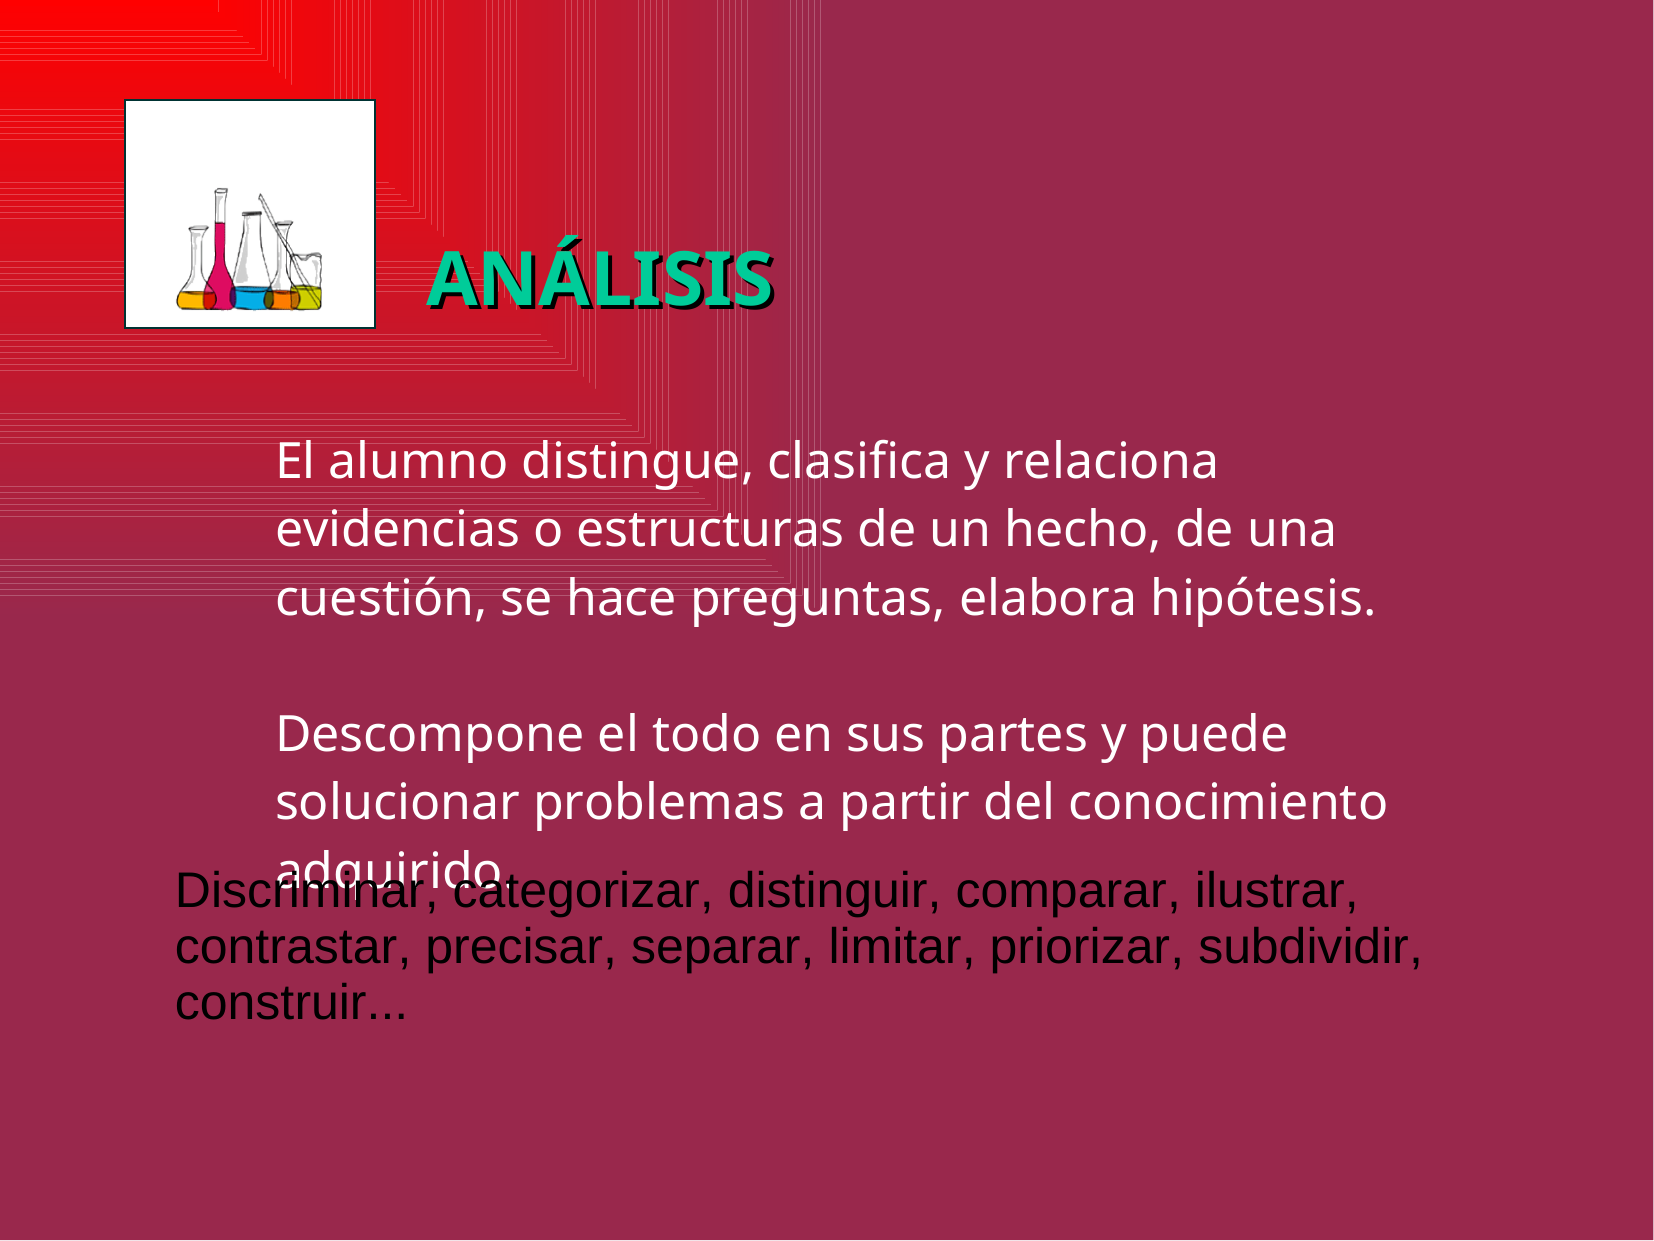

ANÁLISIS
El alumno distingue, clasifica y relaciona evidencias o estructuras de un hecho, de una cuestión, se hace preguntas, elabora hipótesis.
Descompone el todo en sus partes y puede solucionar problemas a partir del conocimiento adquirido.
Discriminar, categorizar, distinguir, comparar, ilustrar, contrastar, precisar, separar, limitar, priorizar, subdividir, construir...